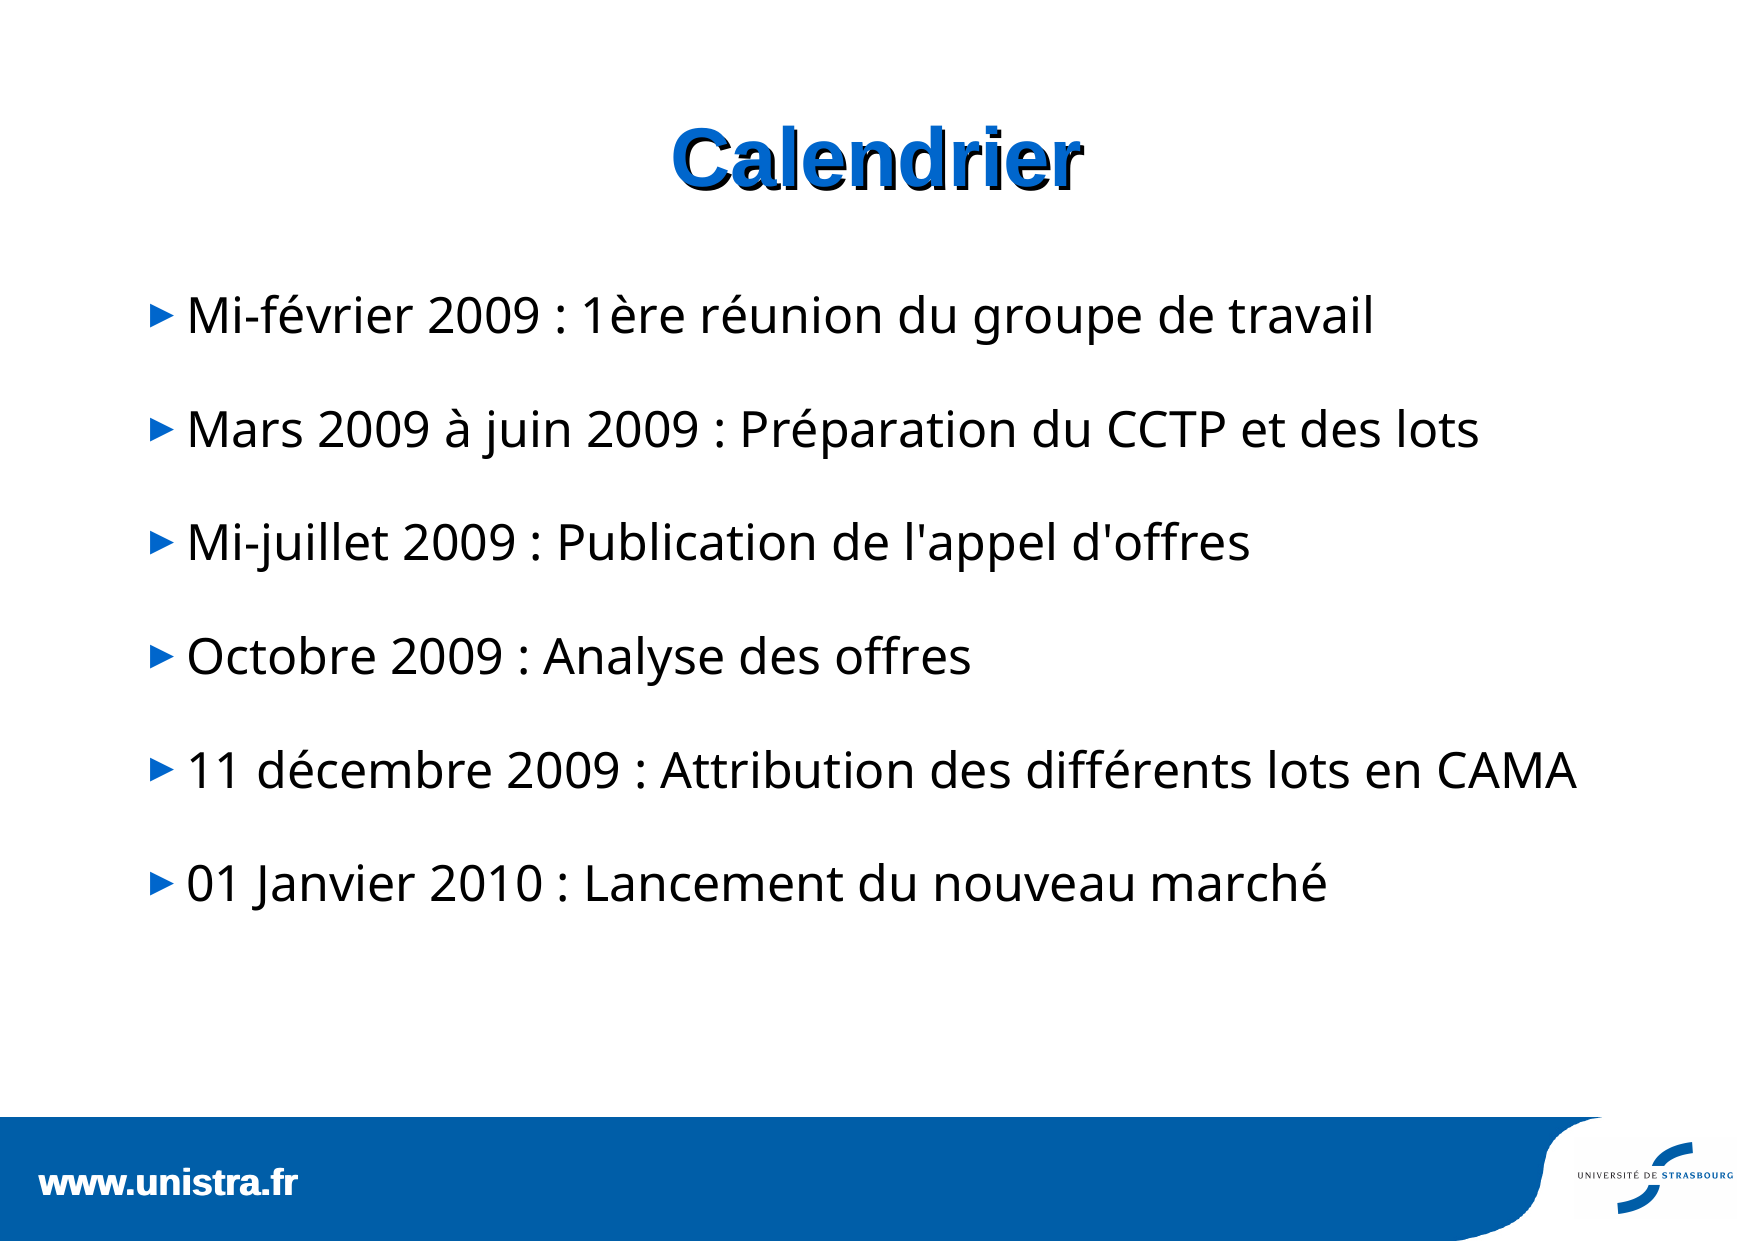

# Calendrier
Mi-février 2009 : 1ère réunion du groupe de travail
Mars 2009 à juin 2009 : Préparation du CCTP et des lots
Mi-juillet 2009 : Publication de l'appel d'offres
Octobre 2009 : Analyse des offres
11 décembre 2009 : Attribution des différents lots en CAMA
01 Janvier 2010 : Lancement du nouveau marché